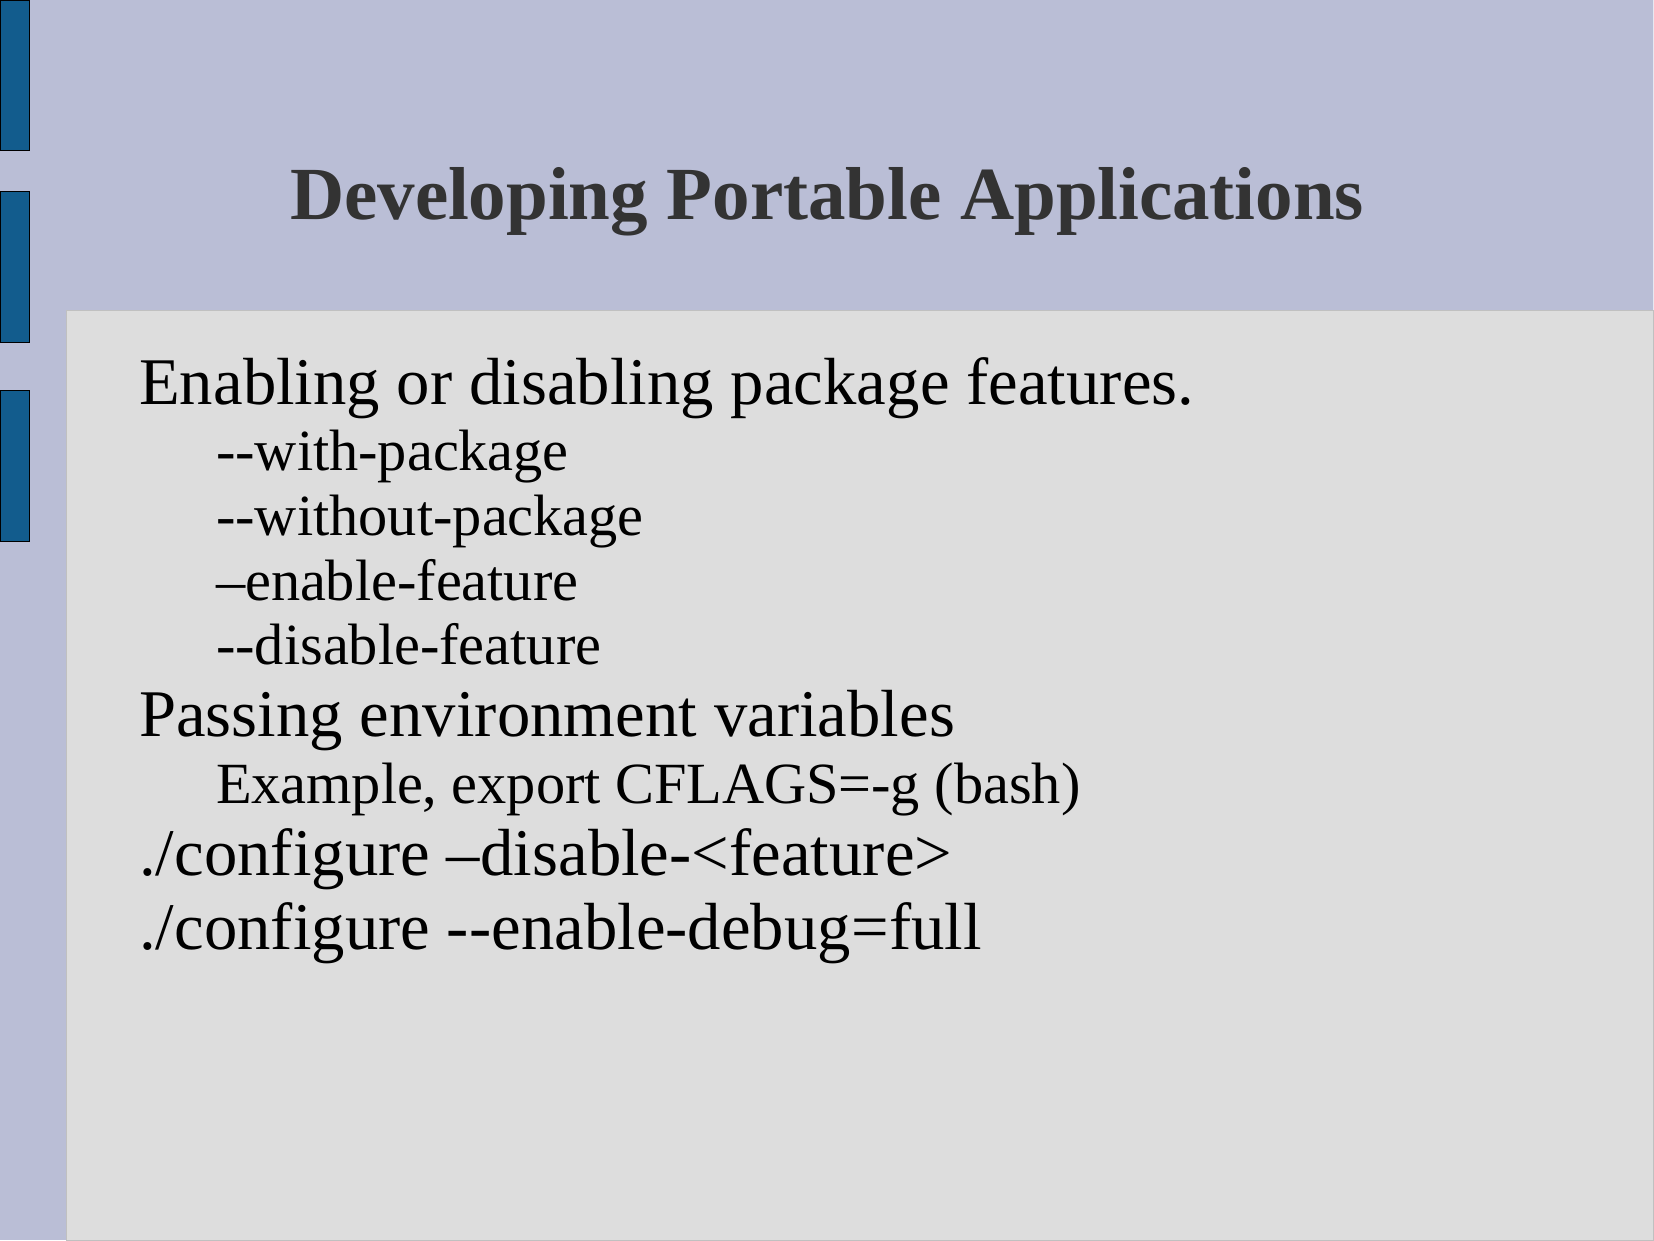

# Developing Portable Applications
Enabling or disabling package features.
--with-package
--without-package
–enable-feature
--disable-feature
Passing environment variables
Example, export CFLAGS=-g (bash)
./configure –disable-<feature>
./configure --enable-debug=full